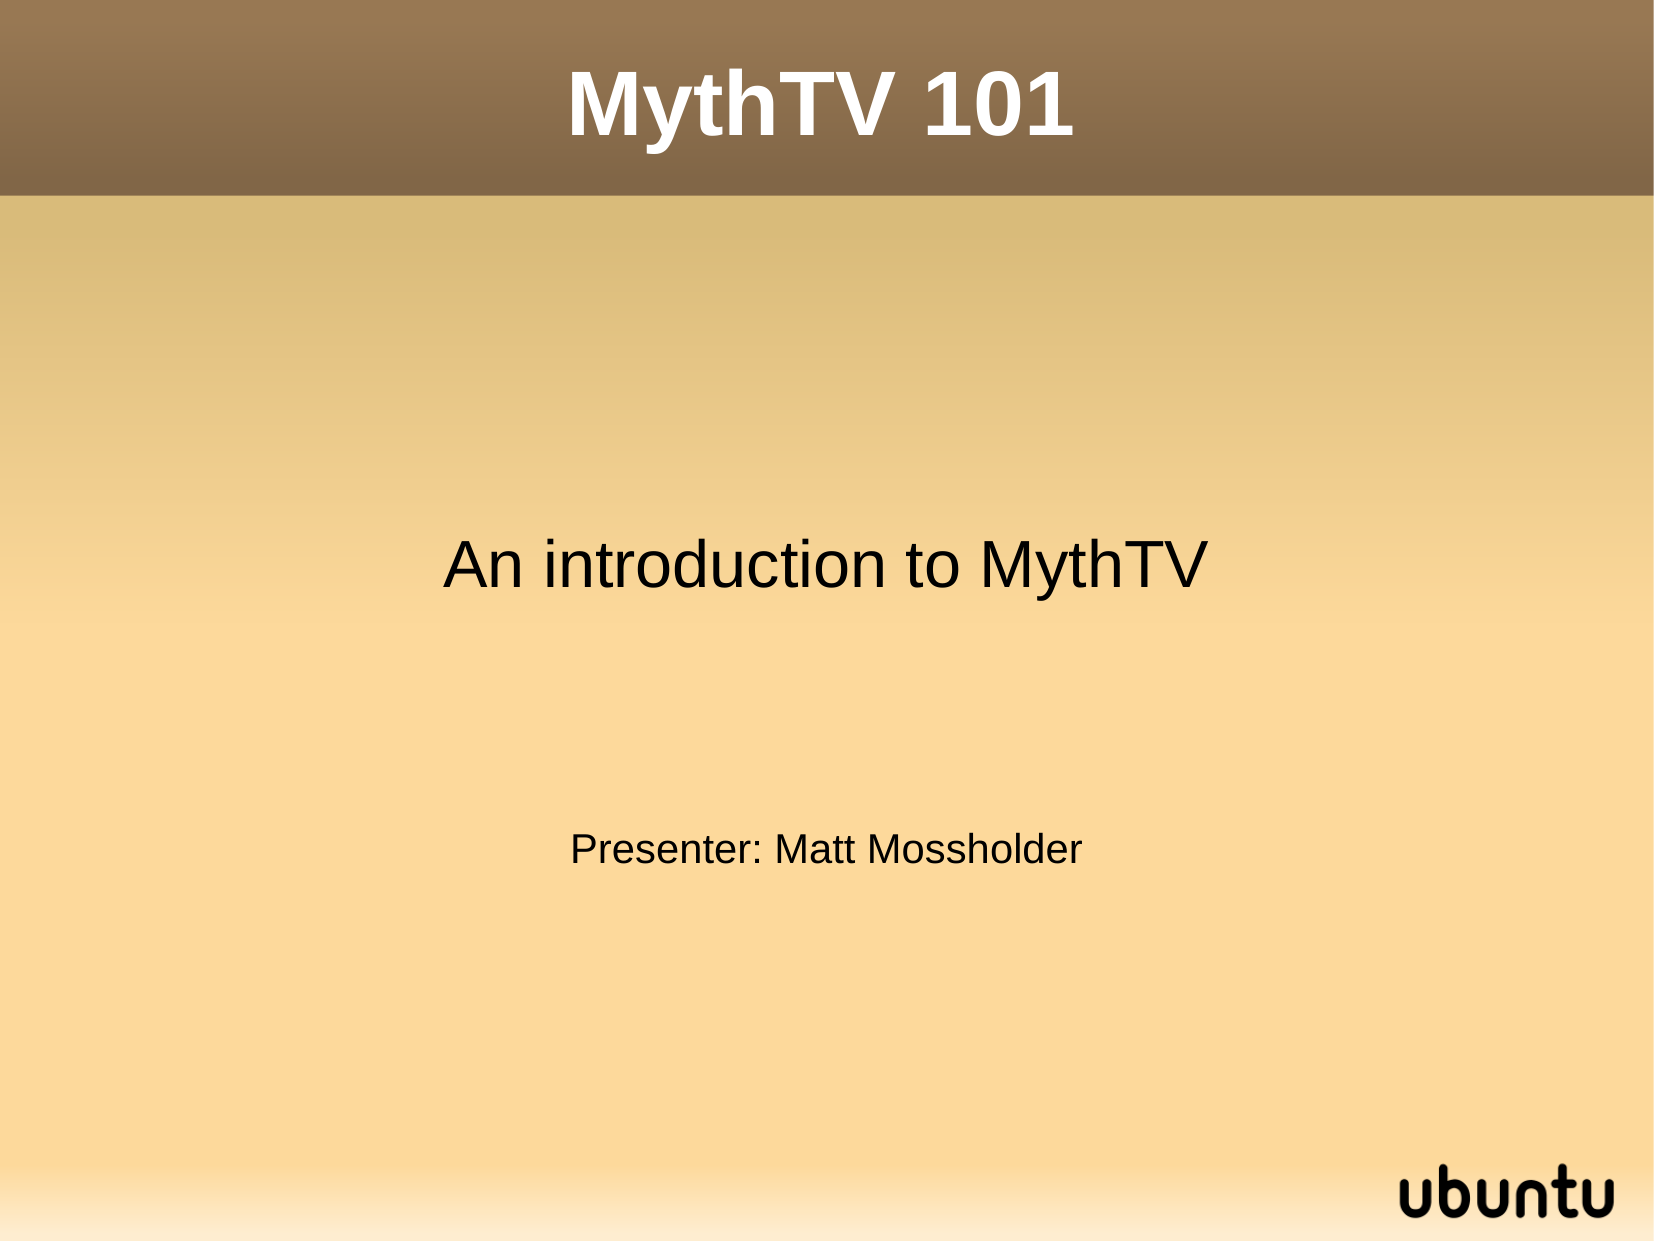

# MythTV 101
An introduction to MythTV
Presenter: Matt Mossholder